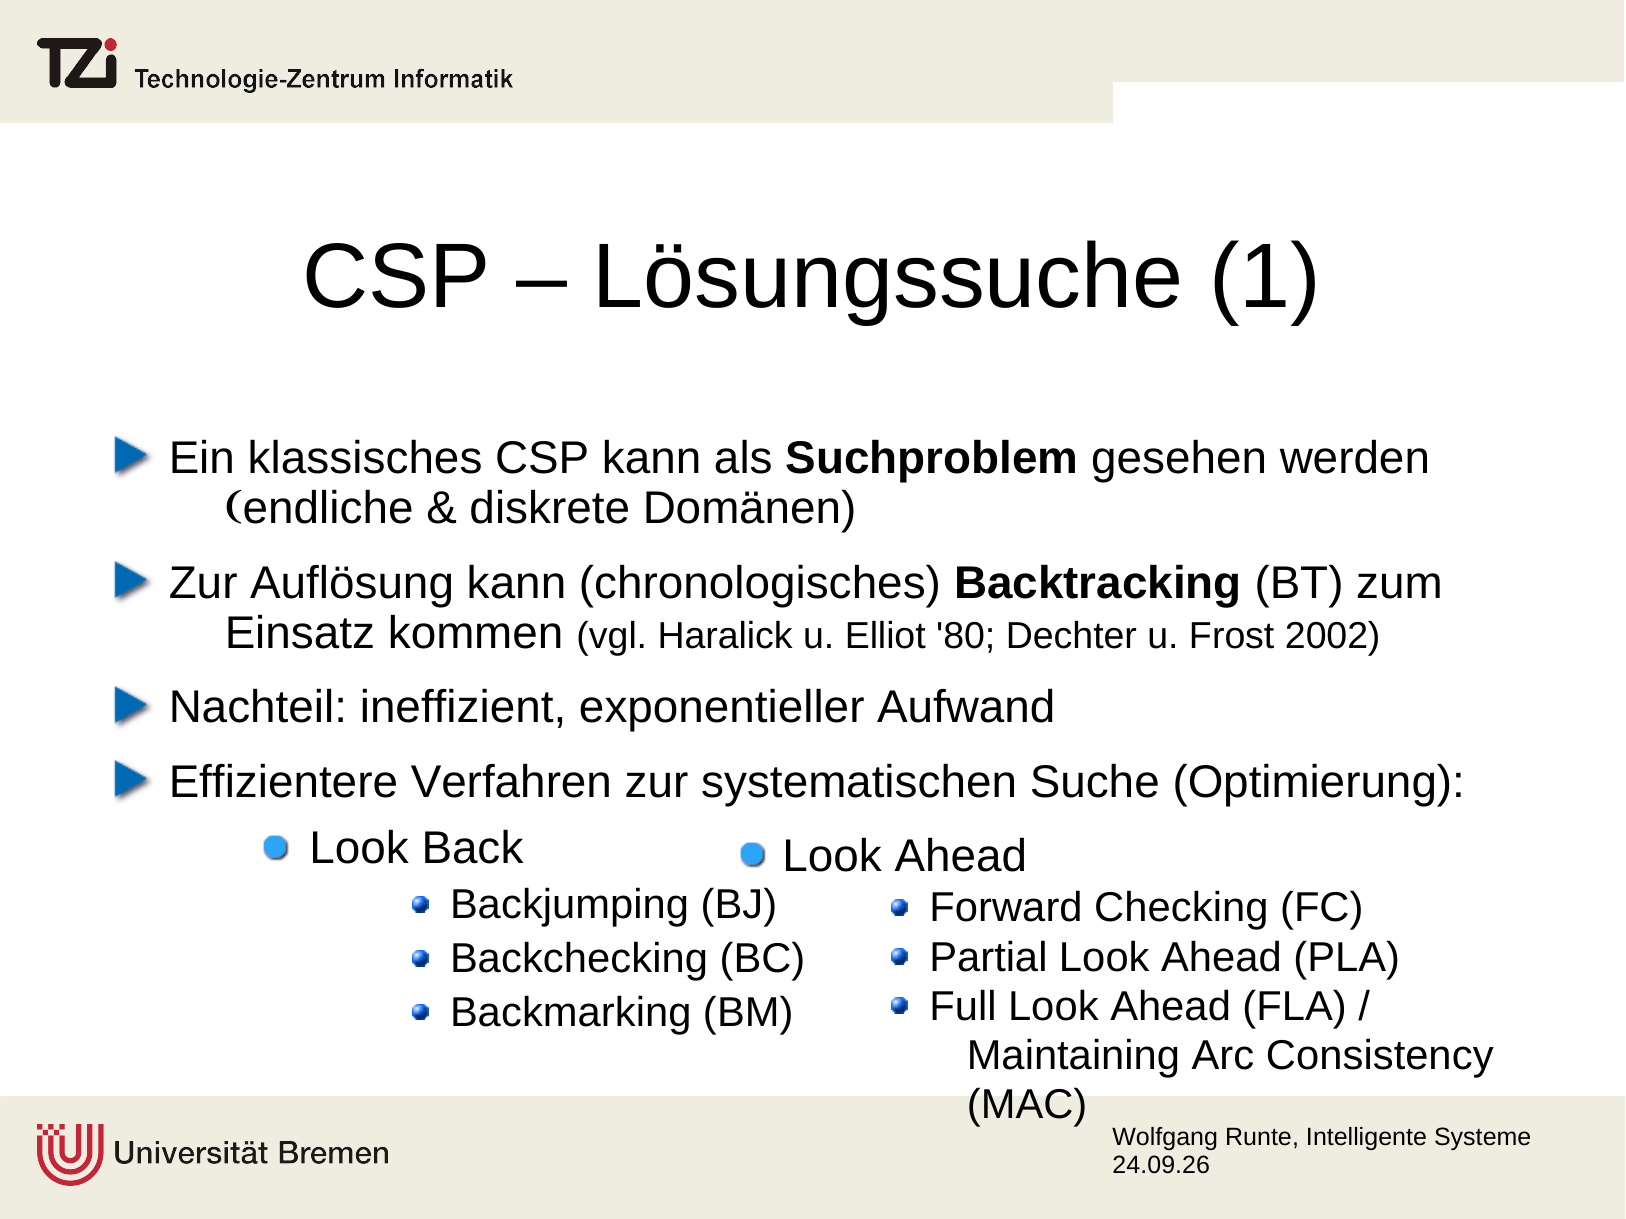

# CSP – Lösungssuche (1)
Ein klassisches CSP kann als Suchproblem gesehen werden (endliche & diskrete Domänen)
Zur Auflösung kann (chronologisches) Backtracking (BT) zum Einsatz kommen (vgl. Haralick u. Elliot '80; Dechter u. Frost 2002)
Nachteil: ineffizient, exponentieller Aufwand
Effizientere Verfahren zur systematischen Suche (Optimierung):
Look Back
Backjumping (BJ)
Backchecking (BC)
Backmarking (BM)
Look Ahead
Forward Checking (FC)
Partial Look Ahead (PLA)
Full Look Ahead (FLA) / Maintaining Arc Consistency (MAC)